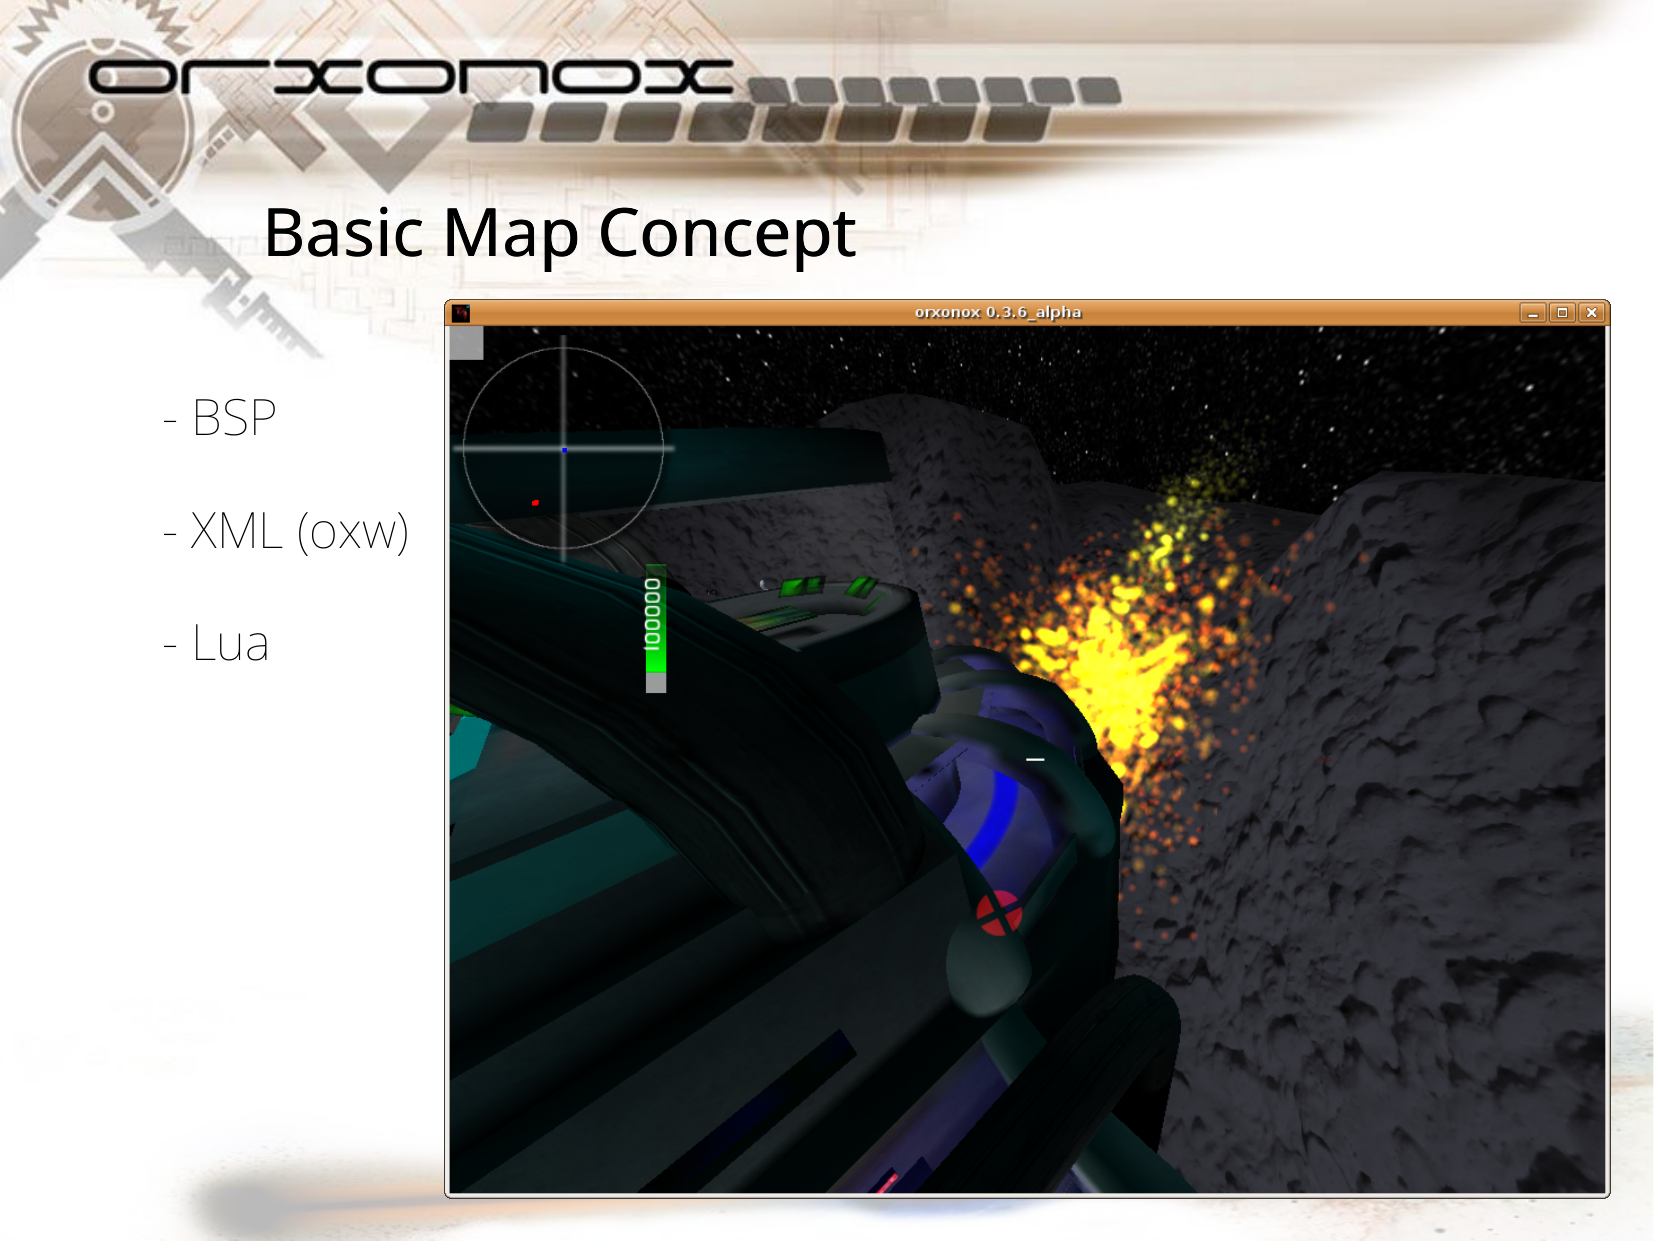

Basic Map Concept
- BSP
- XML (oxw)
- Lua